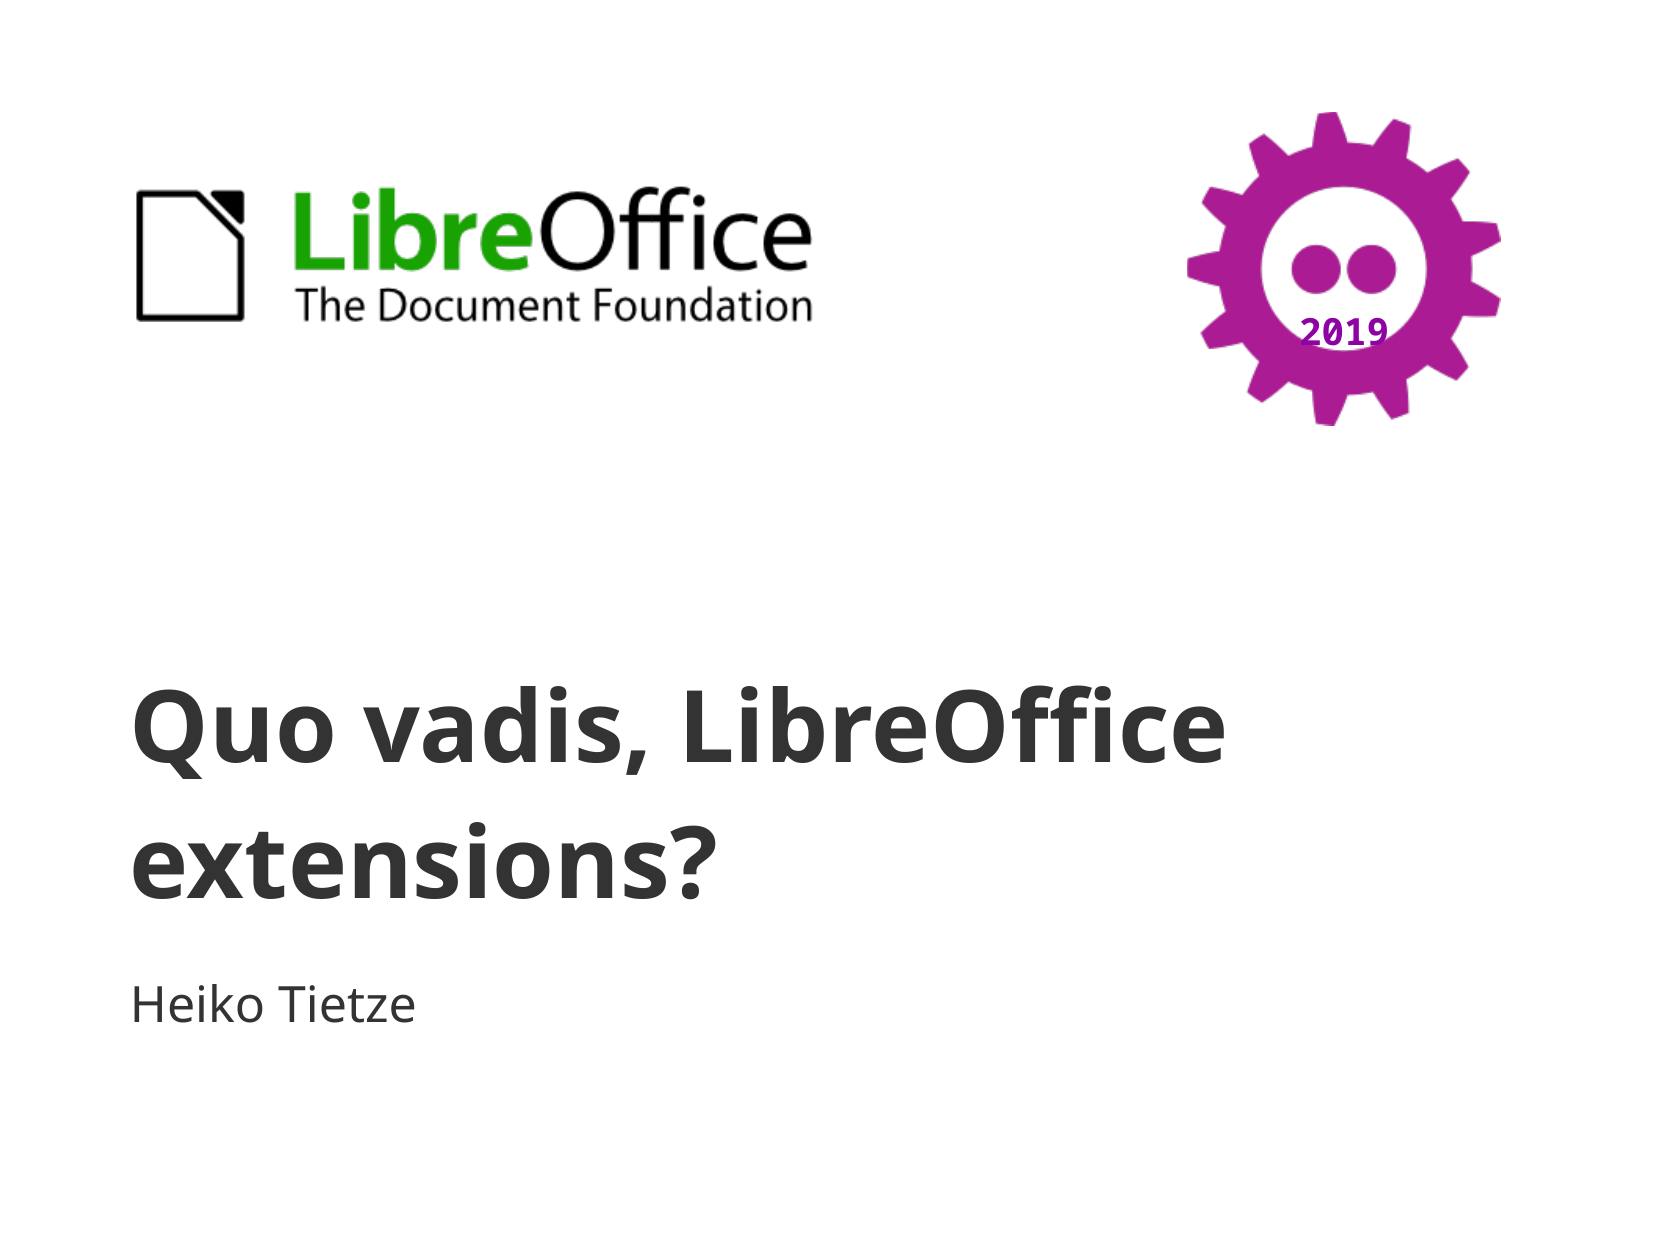

2019
# Quo vadis, LibreOffice extensions?
Heiko Tietze